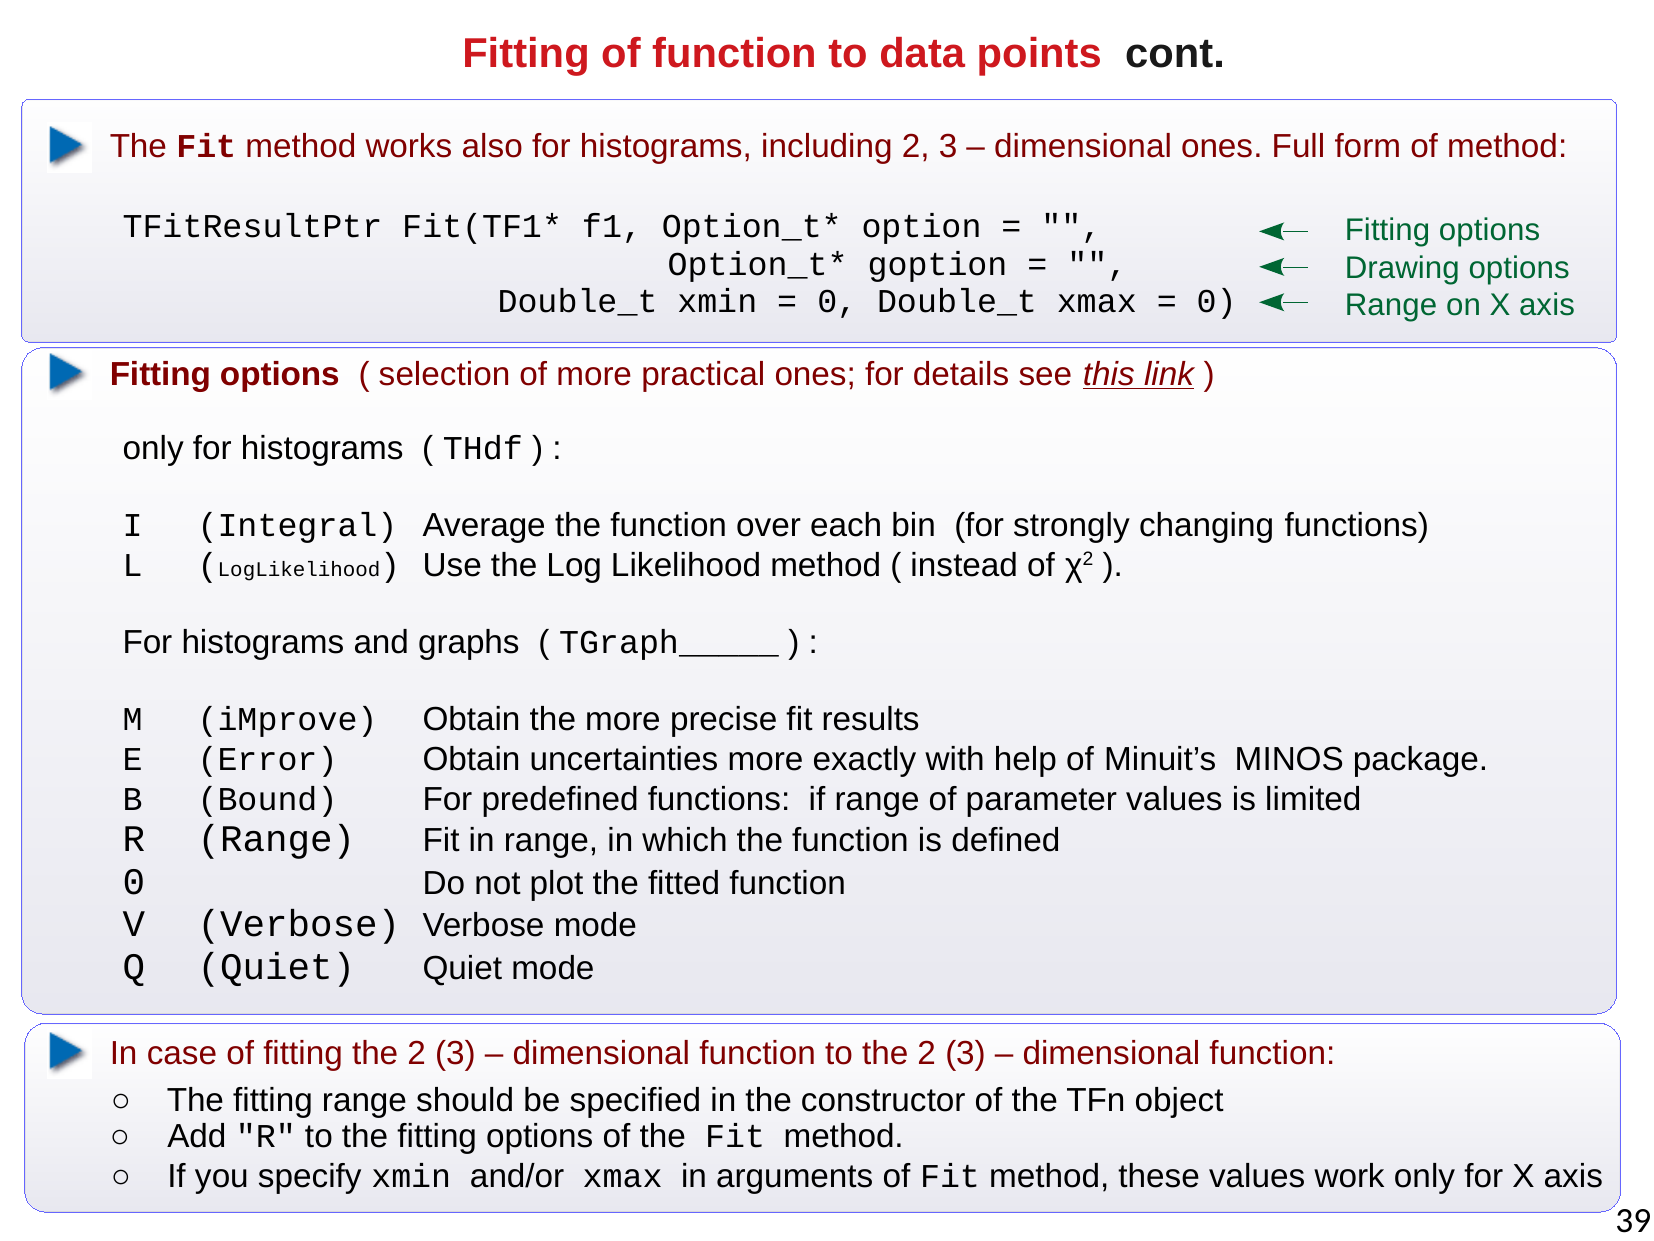

Fitting of function to data points cont.
 The Fit method works also for histograms, including 2, 3 – dimensional ones. Full form of method:
	TFitResultPtr Fit(TF1* f1, Option_t* option = "",
								 Option_t* goption = "",
						Double_t xmin = 0, Double_t xmax = 0)
 Fitting options ( selection of more practical ones; for details see this link )
	only for histograms ( THdf ) :
	I	(Integral)	Average the function over each bin (for strongly changing functions)
	L	(LogLikelihood)	Use the Log Likelihood method ( instead of χ2 ).
	For histograms and graphs ( TGraph_____ ) :
	M	(iMprove)	Obtain the more precise fit results
	E	(Error)		Obtain uncertainties more exactly with help of Minuit’s MINOS package.
	B	(Bound) 	For predefined functions: if range of parameter values is limited
	R	(Range)	Fit in range, in which the function is defined
	0				Do not plot the fitted function
	V	(Verbose)	Verbose mode
	Q	(Quiet)	Quiet mode
 In case of fitting the 2 (3) – dimensional function to the 2 (3) – dimensional function:
 ○	 The fitting range should be specified in the constructor of the TFn object
 ○	 Add "R" to the fitting options of the Fit method.
 ○	 If you specify xmin and/or xmax in arguments of Fit method, these values work only for X axis
Fitting options
Drawing options
Range on X axis